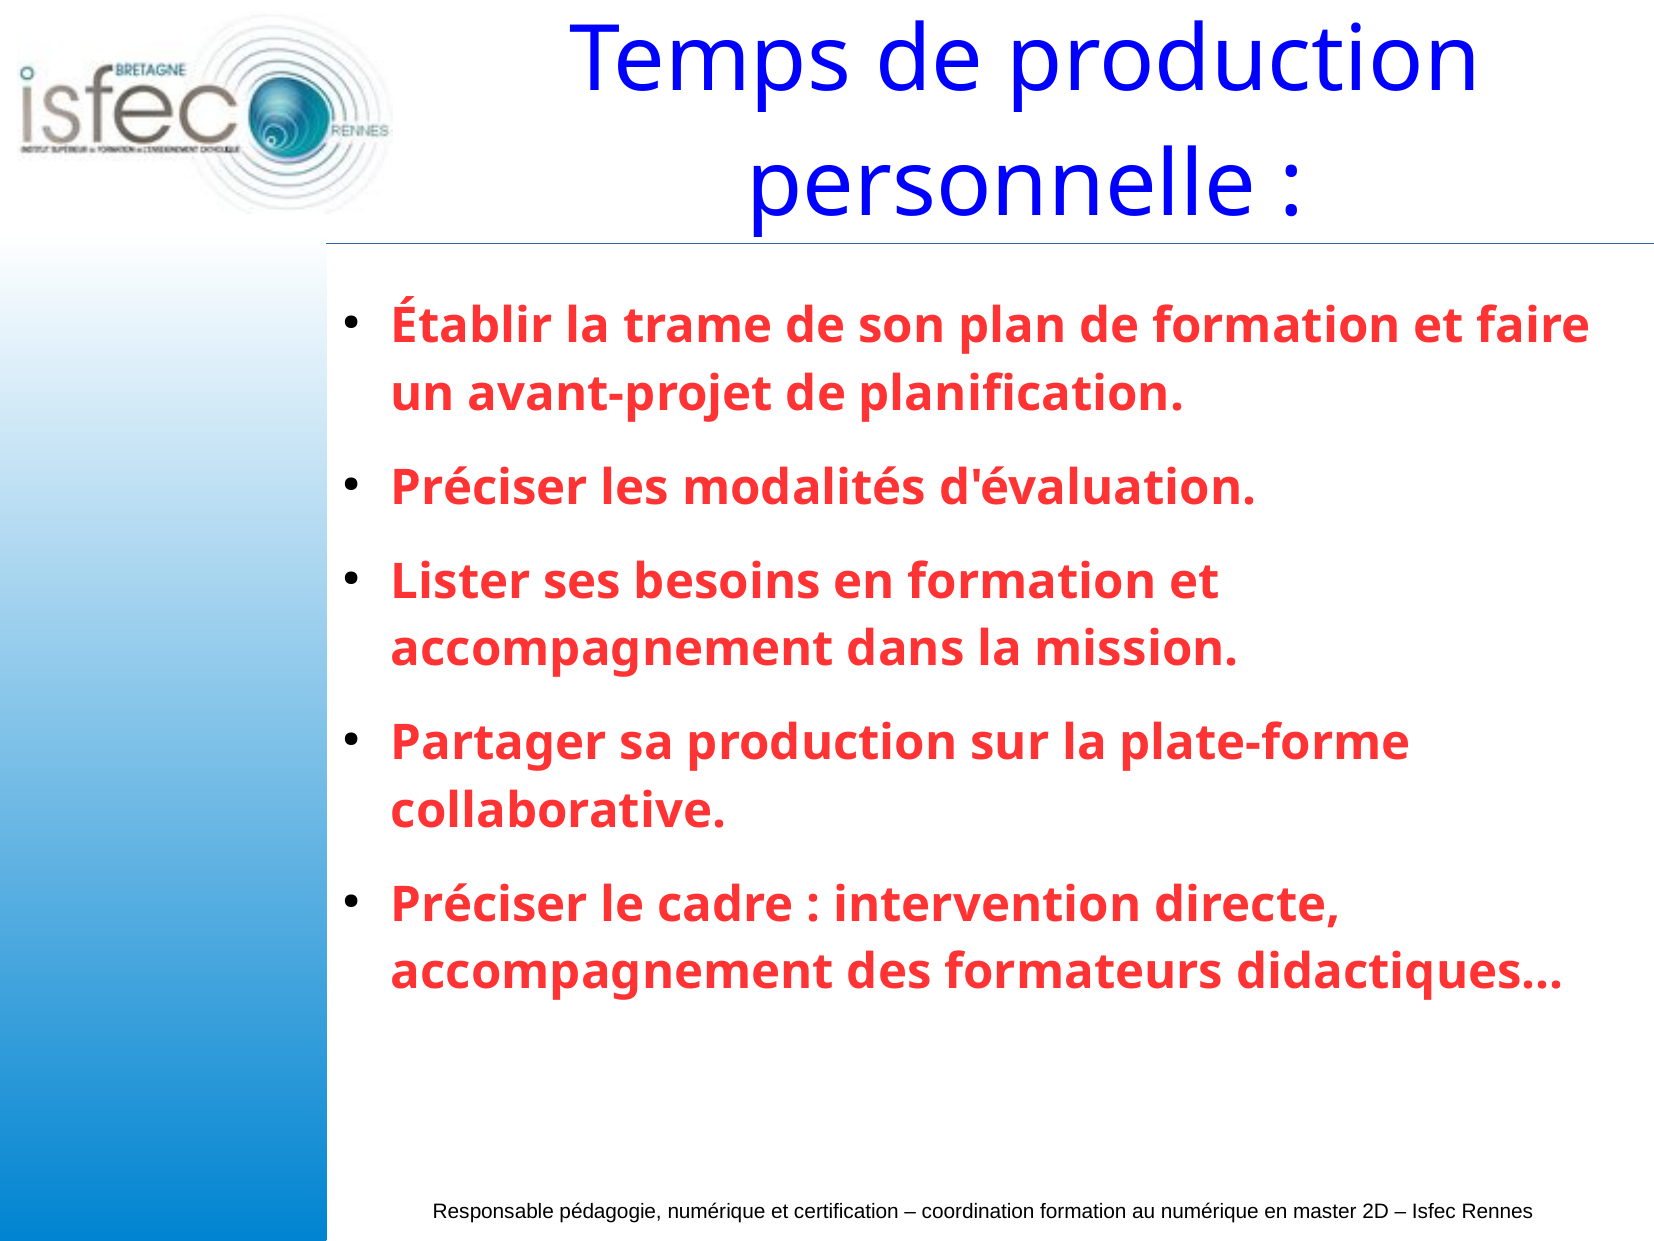

# Temps de production personnelle :
Établir la trame de son plan de formation et faire un avant-projet de planification.
Préciser les modalités d'évaluation.
Lister ses besoins en formation et accompagnement dans la mission.
Partager sa production sur la plate-forme collaborative.
Préciser le cadre : intervention directe, accompagnement des formateurs didactiques...